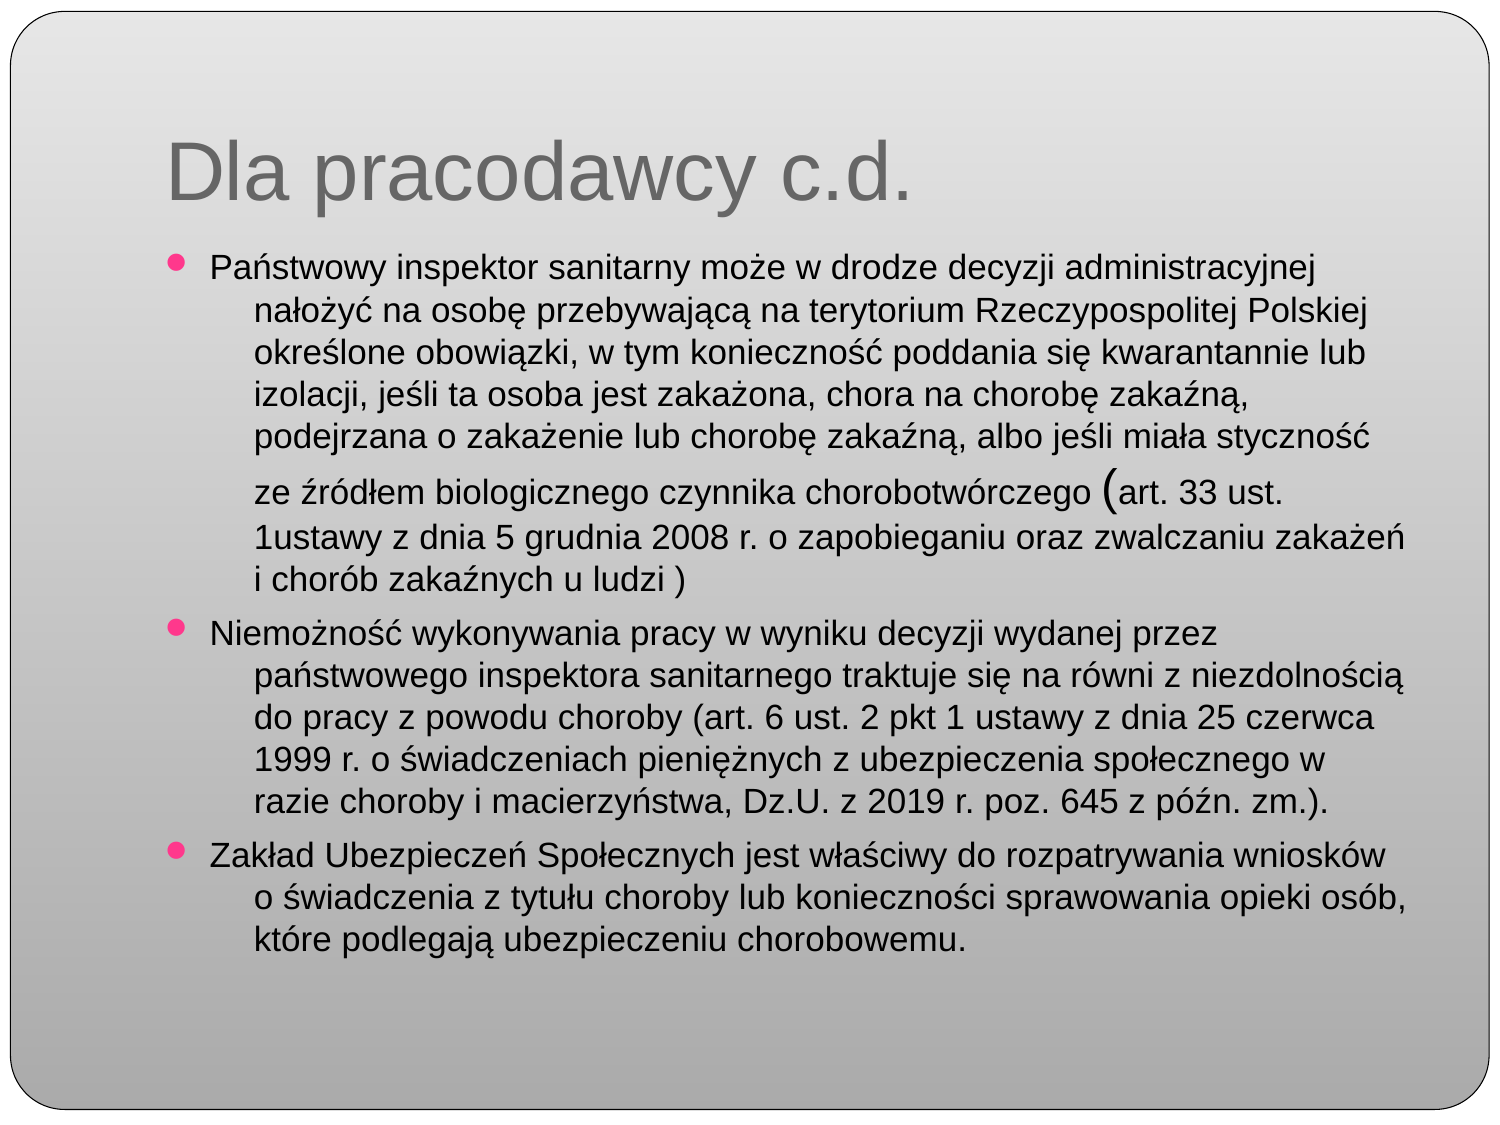

# Dla pracodawcy c.d.
Państwowy inspektor sanitarny może w drodze decyzji administracyjnej nałożyć na osobę przebywającą na terytorium Rzeczypospolitej Polskiej określone obowiązki, w tym konieczność poddania się kwarantannie lub izolacji, jeśli ta osoba jest zakażona, chora na chorobę zakaźną, podejrzana o zakażenie lub chorobę zakaźną, albo jeśli miała styczność ze źródłem biologicznego czynnika chorobotwórczego (art. 33 ust. 1ustawy z dnia 5 grudnia 2008 r. o zapobieganiu oraz zwalczaniu zakażeń i chorób zakaźnych u ludzi )
Niemożność wykonywania pracy w wyniku decyzji wydanej przez państwowego inspektora sanitarnego traktuje się na równi z niezdolnością do pracy z powodu choroby (art. 6 ust. 2 pkt 1 ustawy z dnia 25 czerwca 1999 r. o świadczeniach pieniężnych z ubezpieczenia społecznego w razie choroby i macierzyństwa, Dz.U. z 2019 r. poz. 645 z późn. zm.).
Zakład Ubezpieczeń Społecznych jest właściwy do rozpatrywania wniosków o świadczenia z tytułu choroby lub konieczności sprawowania opieki osób, które podlegają ubezpieczeniu chorobowemu.